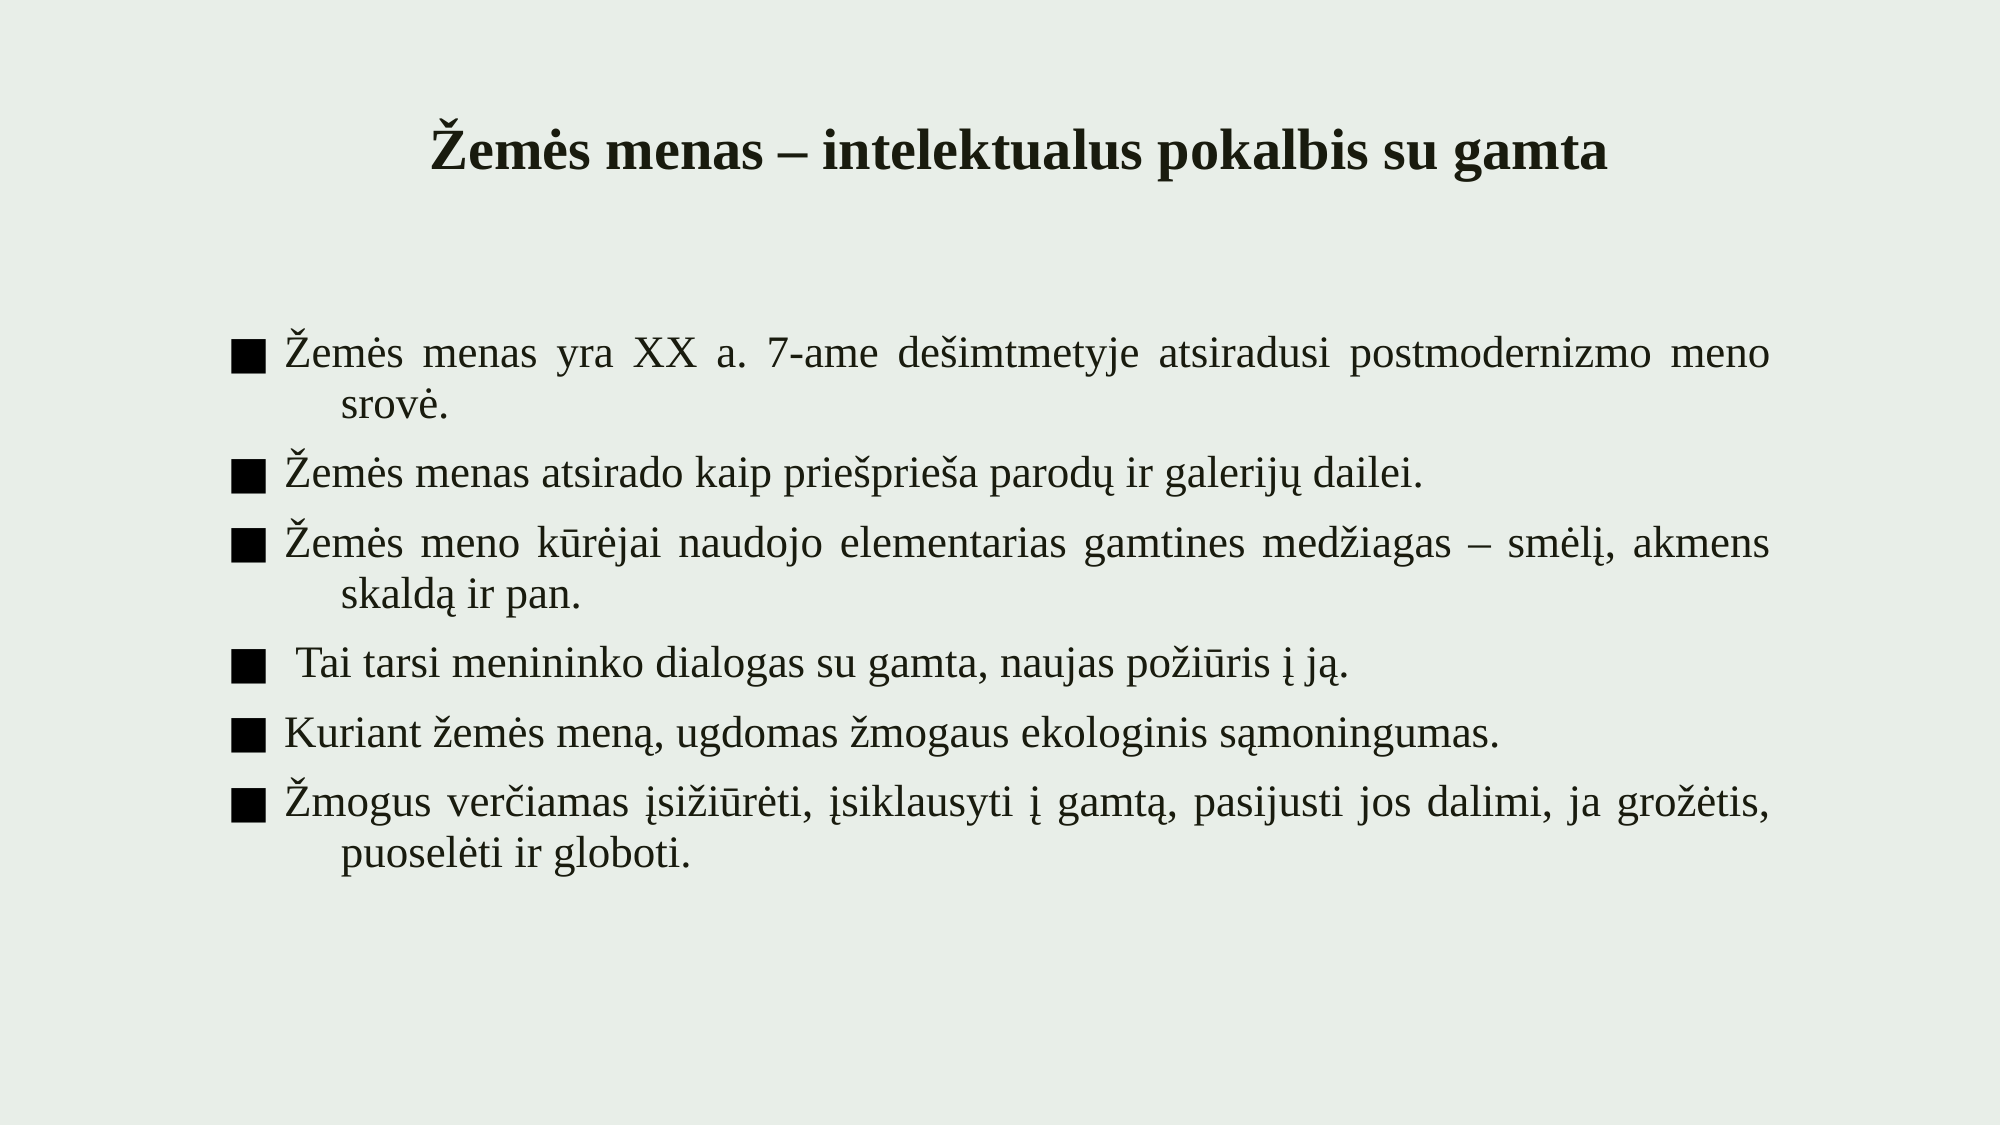

# Žemės menas – intelektualus pokalbis su gamta
Žemės menas yra XX a. 7-ame dešimtmetyje atsiradusi postmodernizmo meno srovė.
Žemės menas atsirado kaip priešprieša parodų ir galerijų dailei.
Žemės meno kūrėjai naudojo elementarias gamtines medžiagas – smėlį, akmens skaldą ir pan.
 Tai tarsi menininko dialogas su gamta, naujas požiūris į ją.
Kuriant žemės meną, ugdomas žmogaus ekologinis sąmoningumas.
Žmogus verčiamas įsižiūrėti, įsiklausyti į gamtą, pasijusti jos dalimi, ja grožėtis, puoselėti ir globoti.